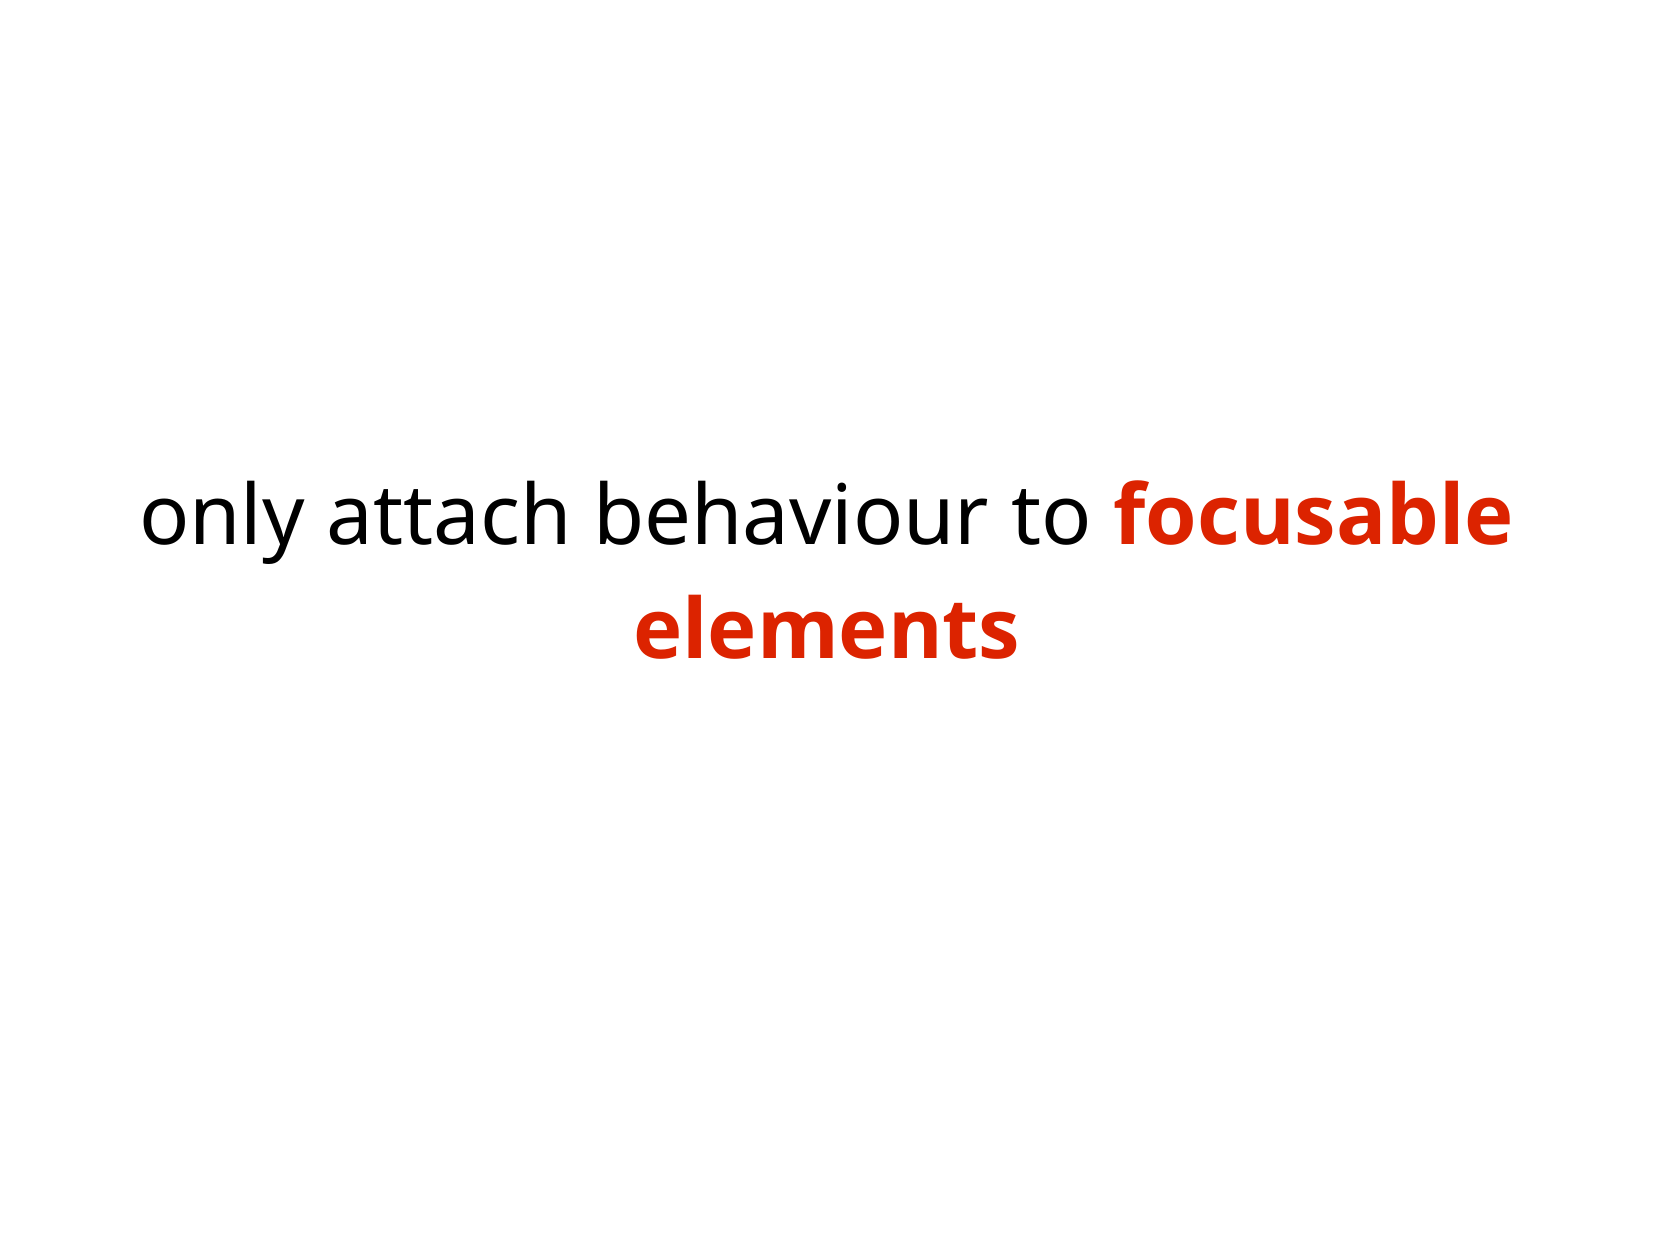

# only attach behaviour to focusable elements